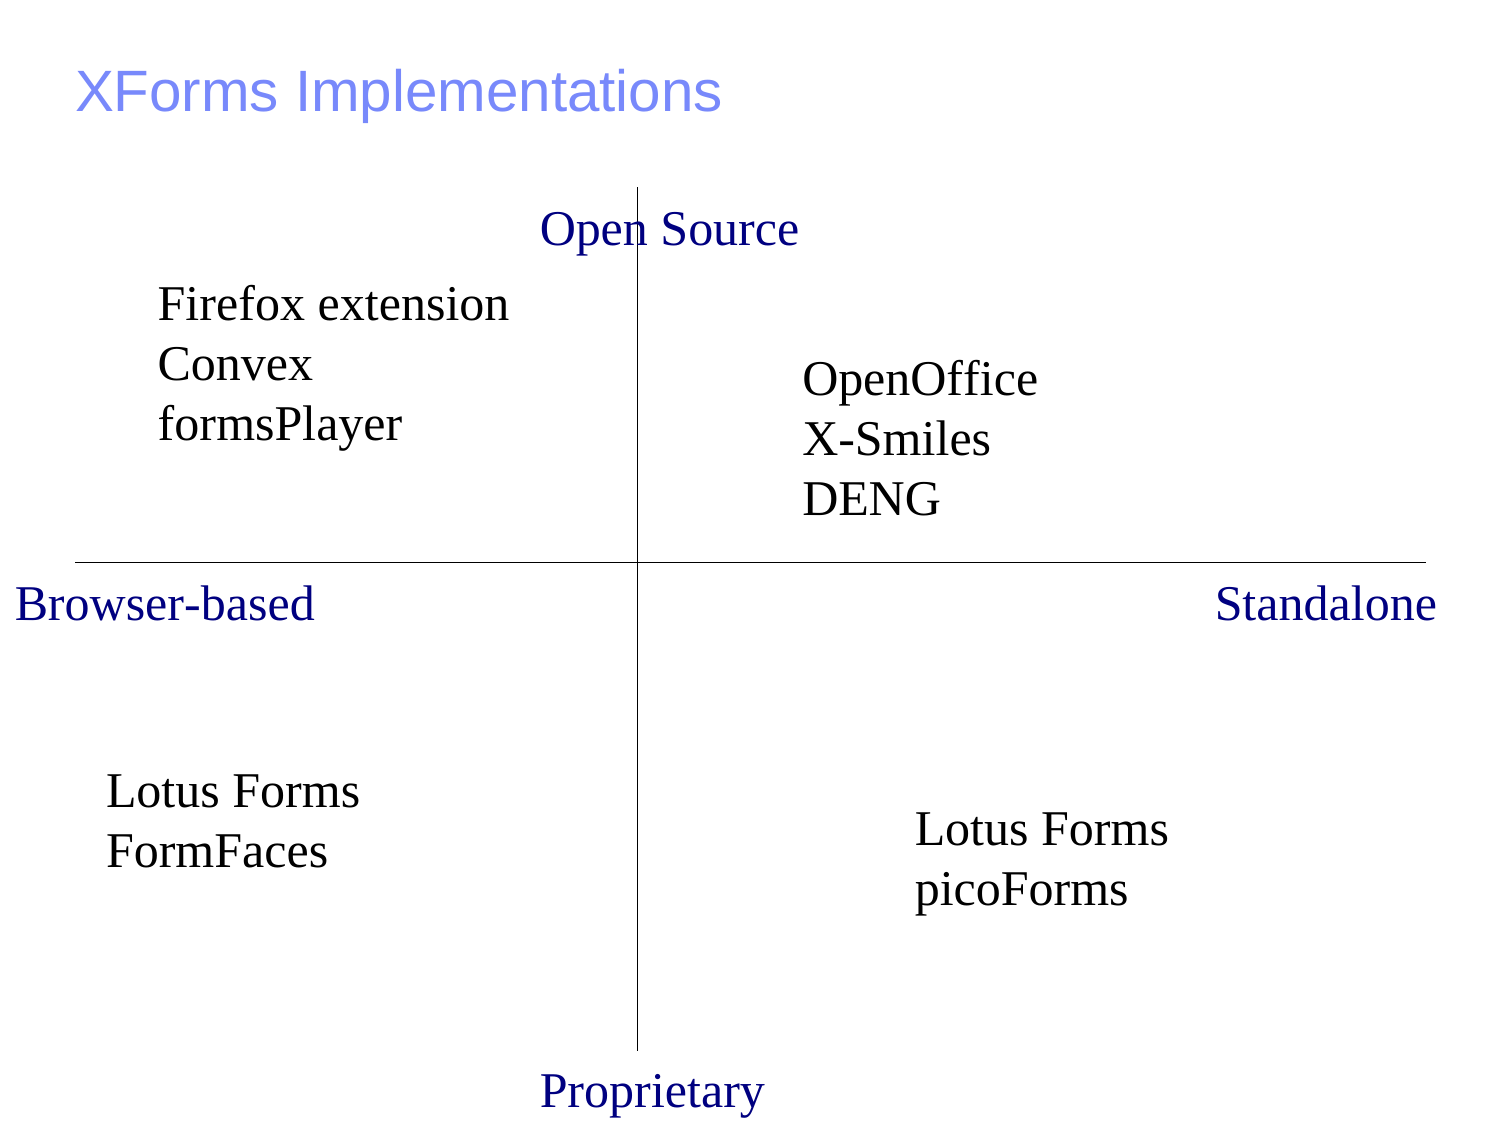

# XForms Implementations
Open Source
Firefox extension
Convex
formsPlayer
OpenOffice
X-Smiles
DENG
Standalone
Browser-based
Lotus Forms
FormFaces
Lotus Forms
picoForms
Proprietary